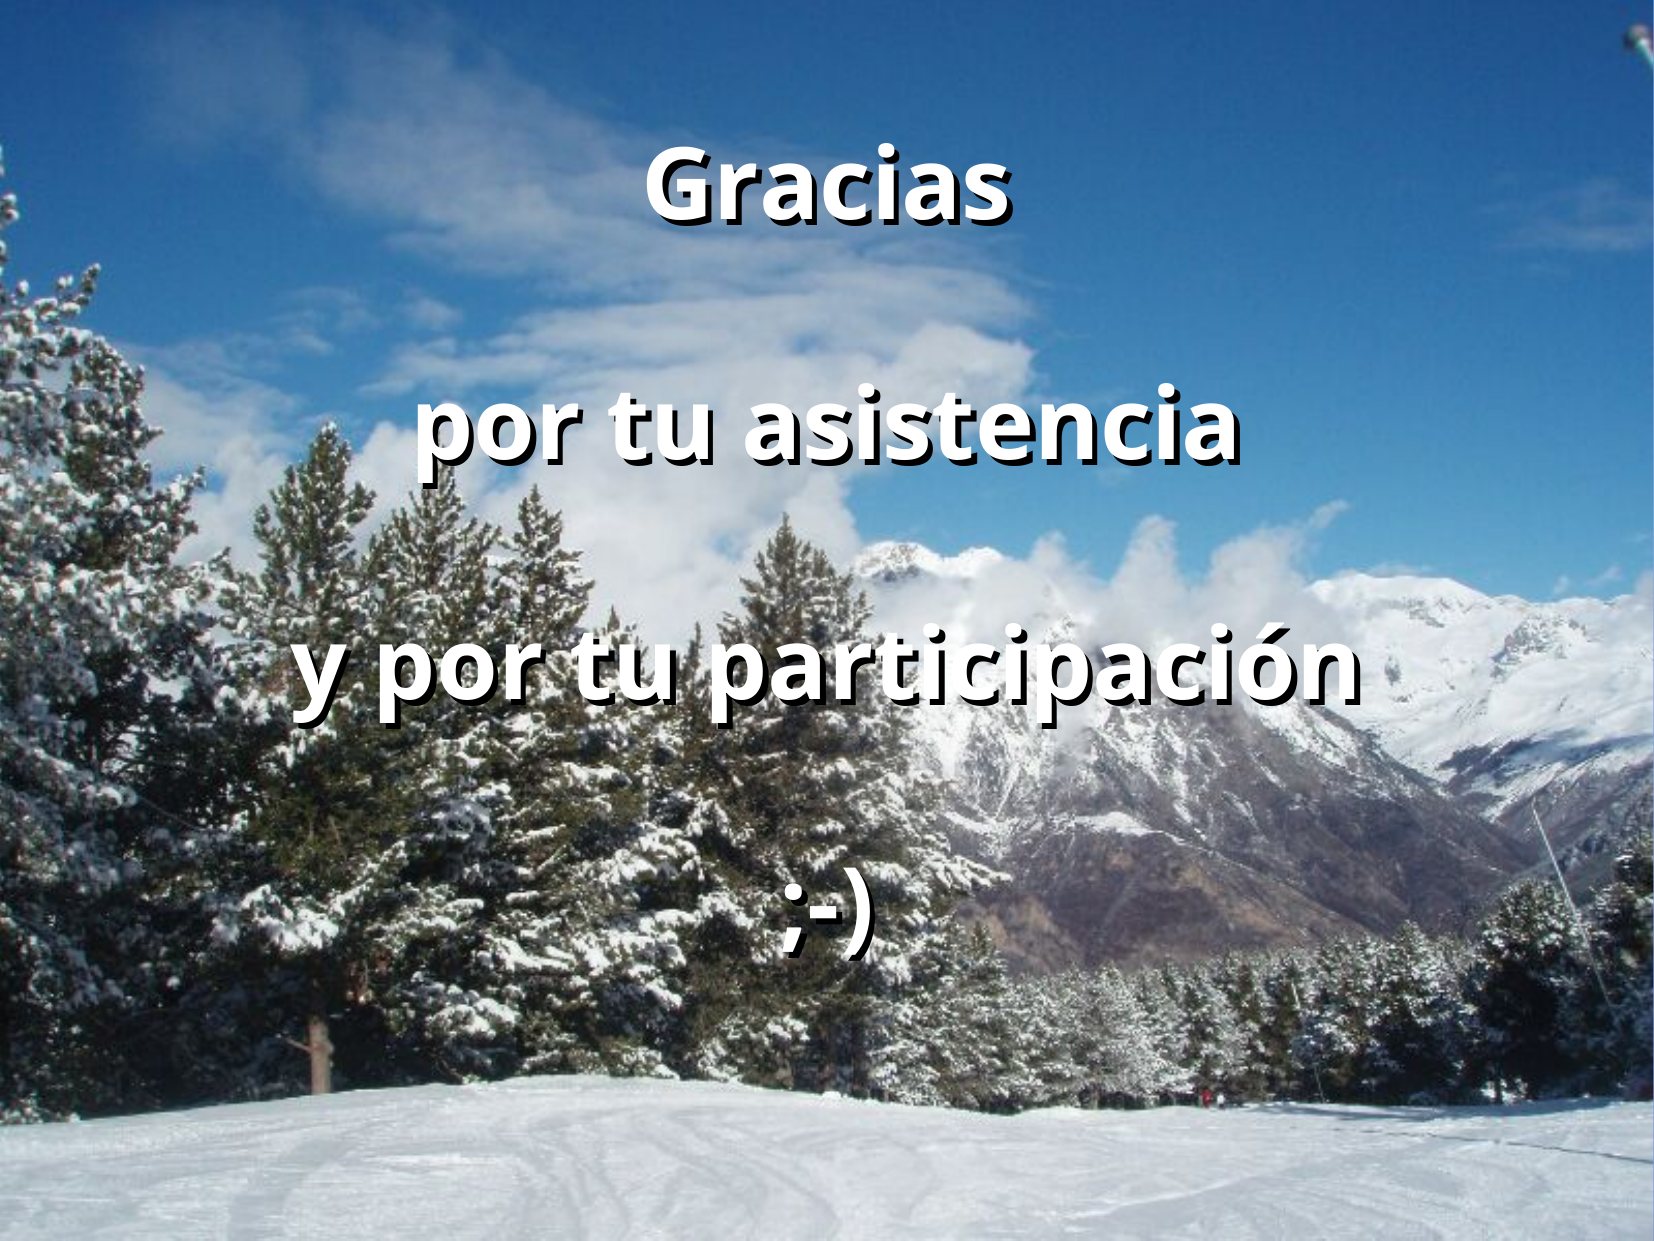

Gracias
por tu asistencia
y por tu participación
;-)